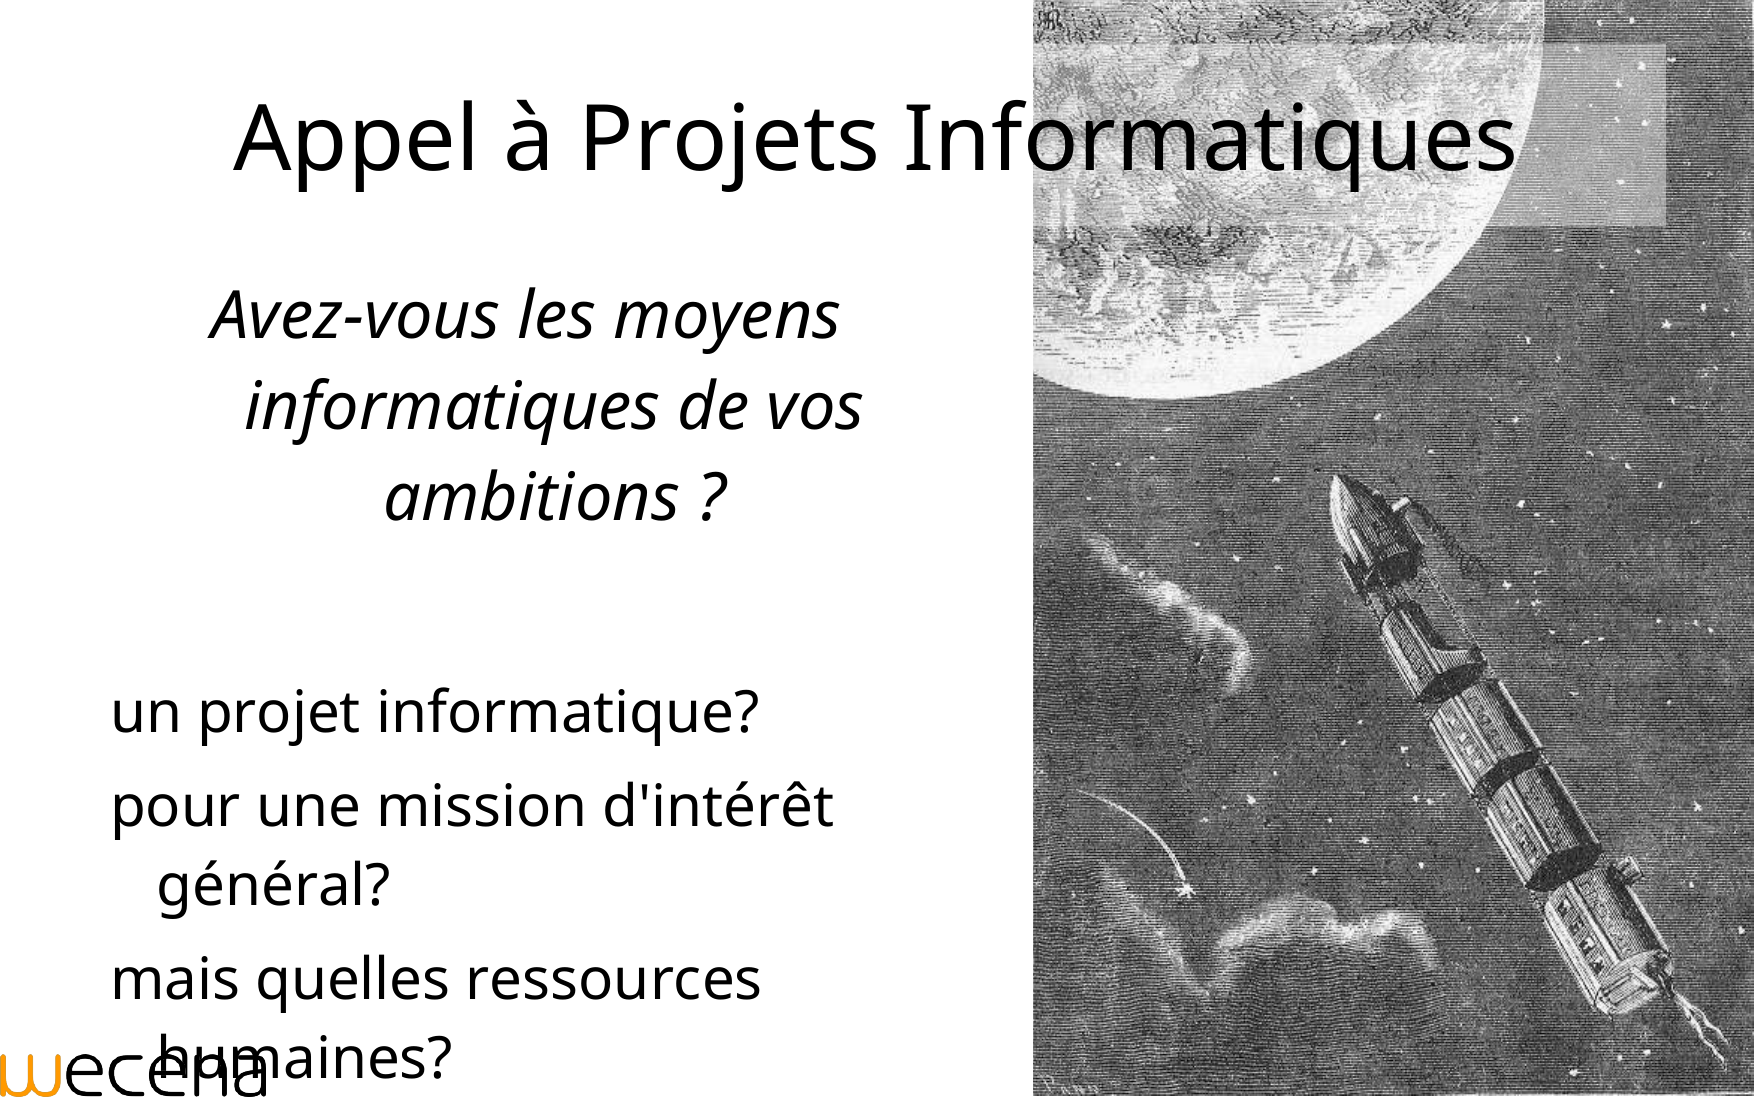

# Appel à Projets Informatiques
Avez-vous les moyens informatiques de vos ambitions ?
un projet informatique?
pour une mission d'intérêt général?
mais quelles ressources humaines?